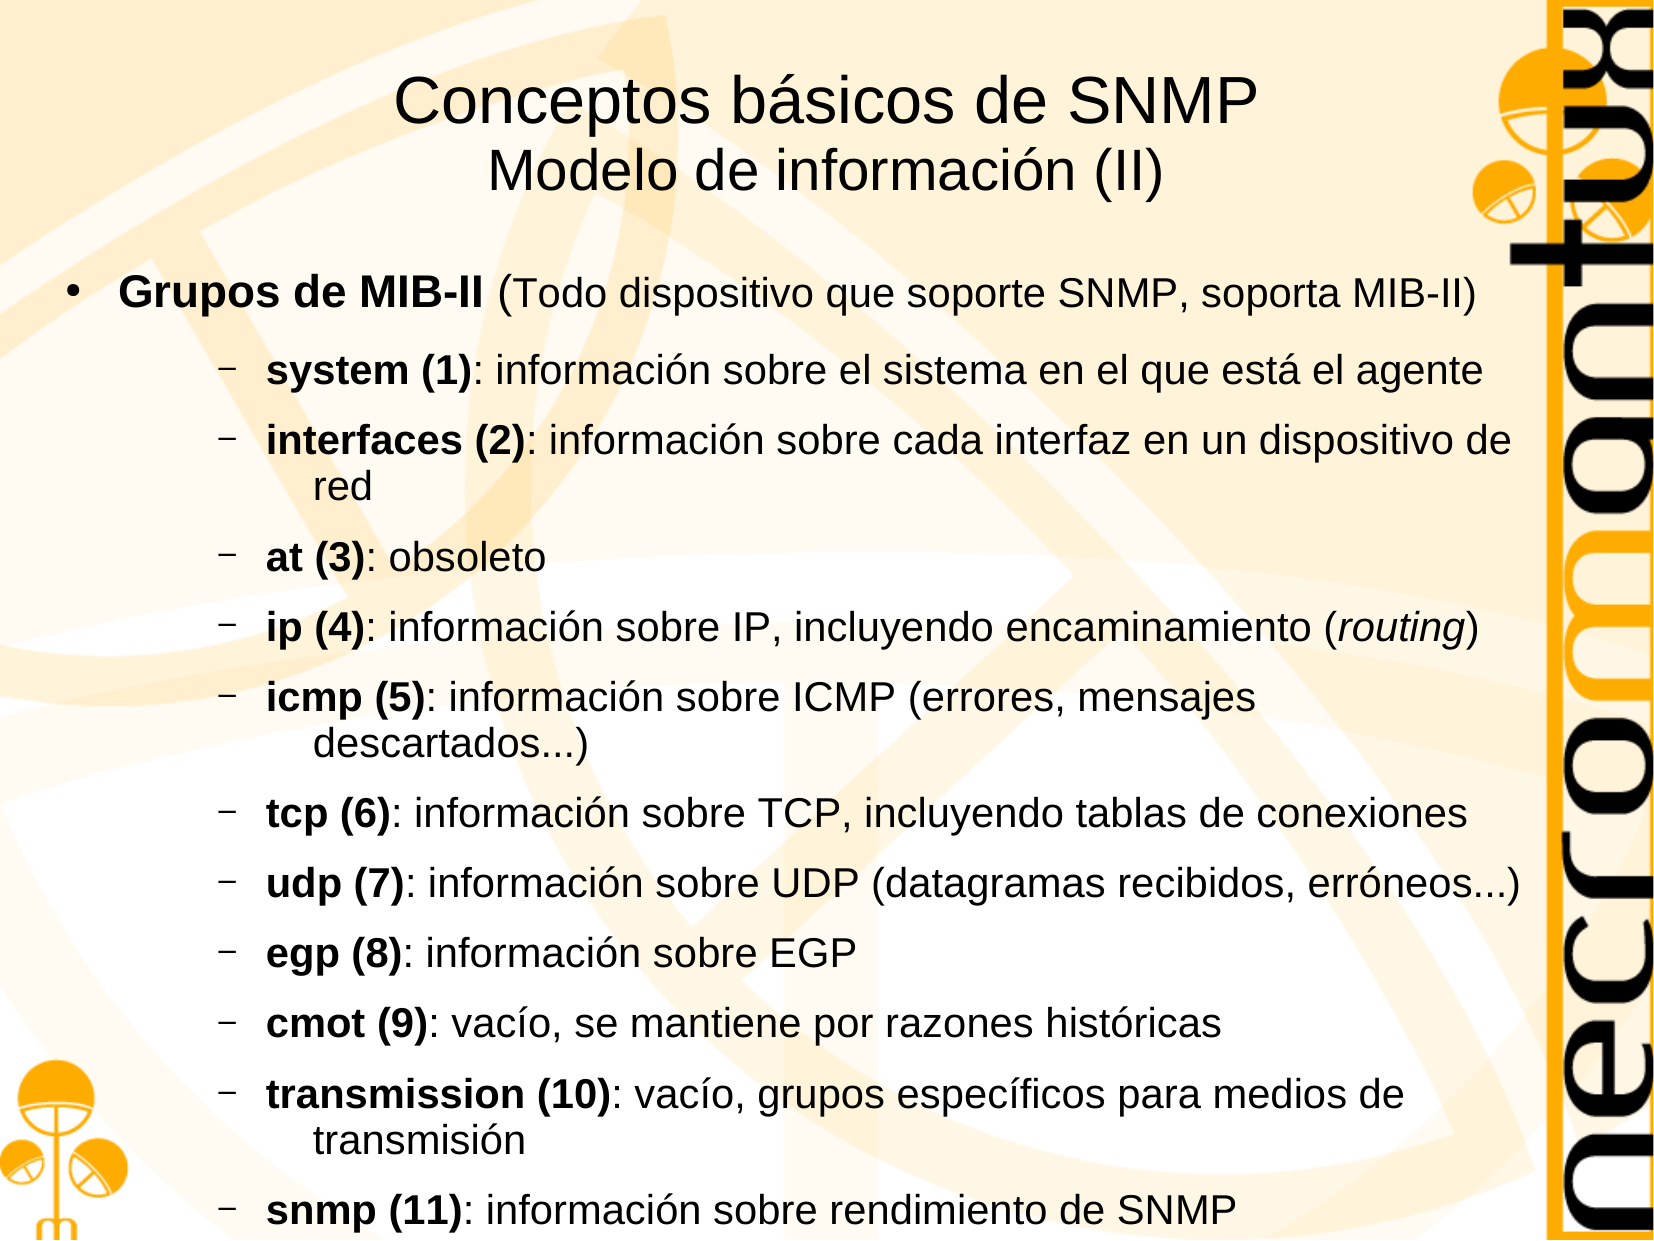

# Conceptos básicos de SNMP Modelo de información (II)
Grupos de MIB-II (Todo dispositivo que soporte SNMP, soporta MIB-II)
system (1): información sobre el sistema en el que está el agente
interfaces (2): información sobre cada interfaz en un dispositivo de red
at (3): obsoleto
ip (4): información sobre IP, incluyendo encaminamiento (routing)
icmp (5): información sobre ICMP (errores, mensajes descartados...)
tcp (6): información sobre TCP, incluyendo tablas de conexiones
udp (7): información sobre UDP (datagramas recibidos, erróneos...)
egp (8): información sobre EGP
cmot (9): vacío, se mantiene por razones históricas
transmission (10): vacío, grupos específicos para medios de transmisión
snmp (11): información sobre rendimiento de SNMP